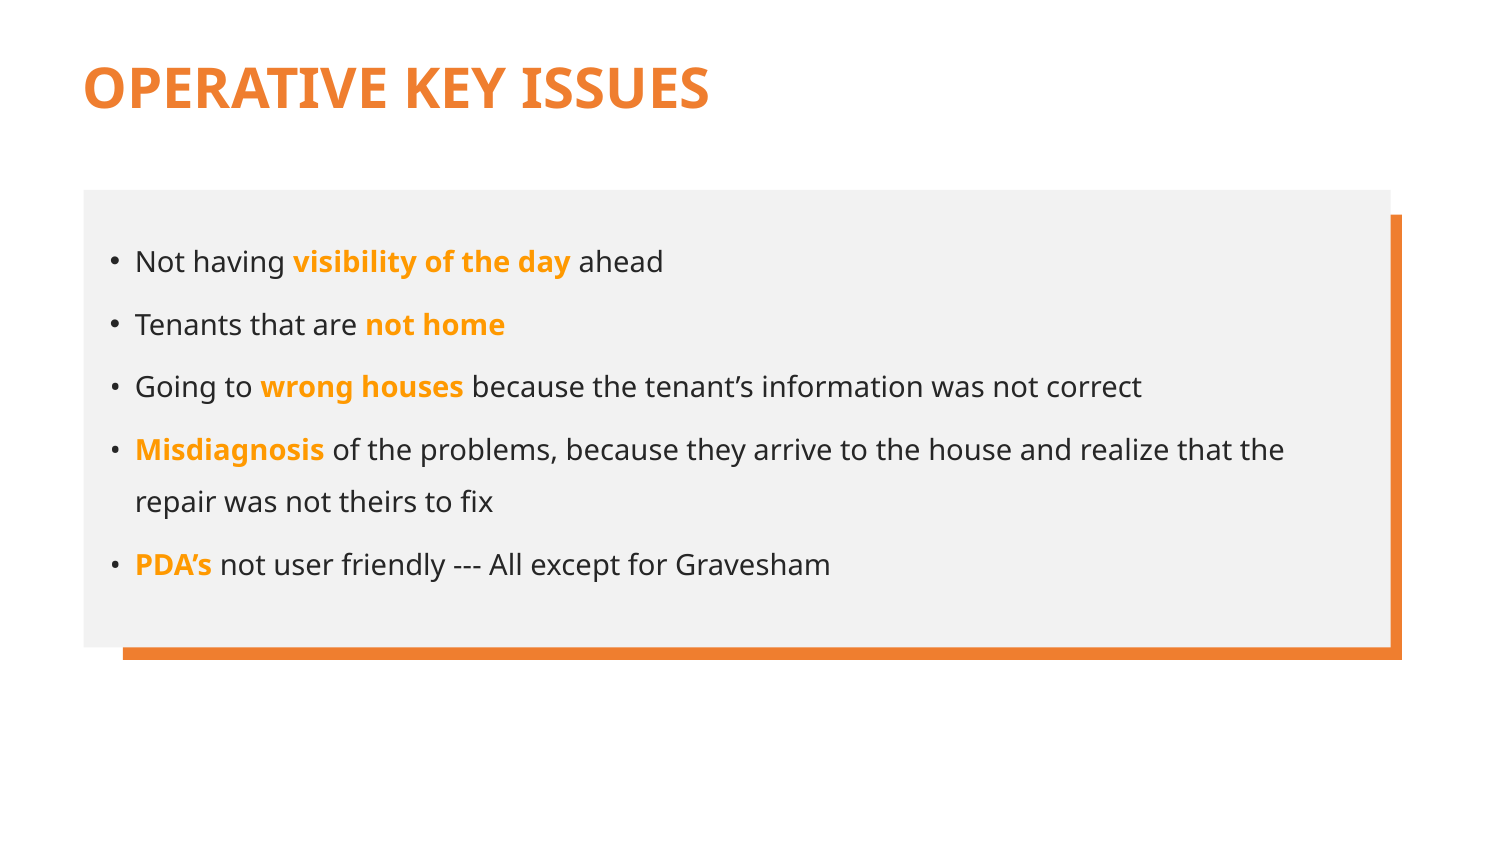

OPERATIVE KEY ISSUES
Not having visibility of the day ahead
Tenants that are not home
Going to wrong houses because the tenant’s information was not correct
Misdiagnosis of the problems, because they arrive to the house and realize that the repair was not theirs to fix
PDA’s not user friendly --- All except for Gravesham